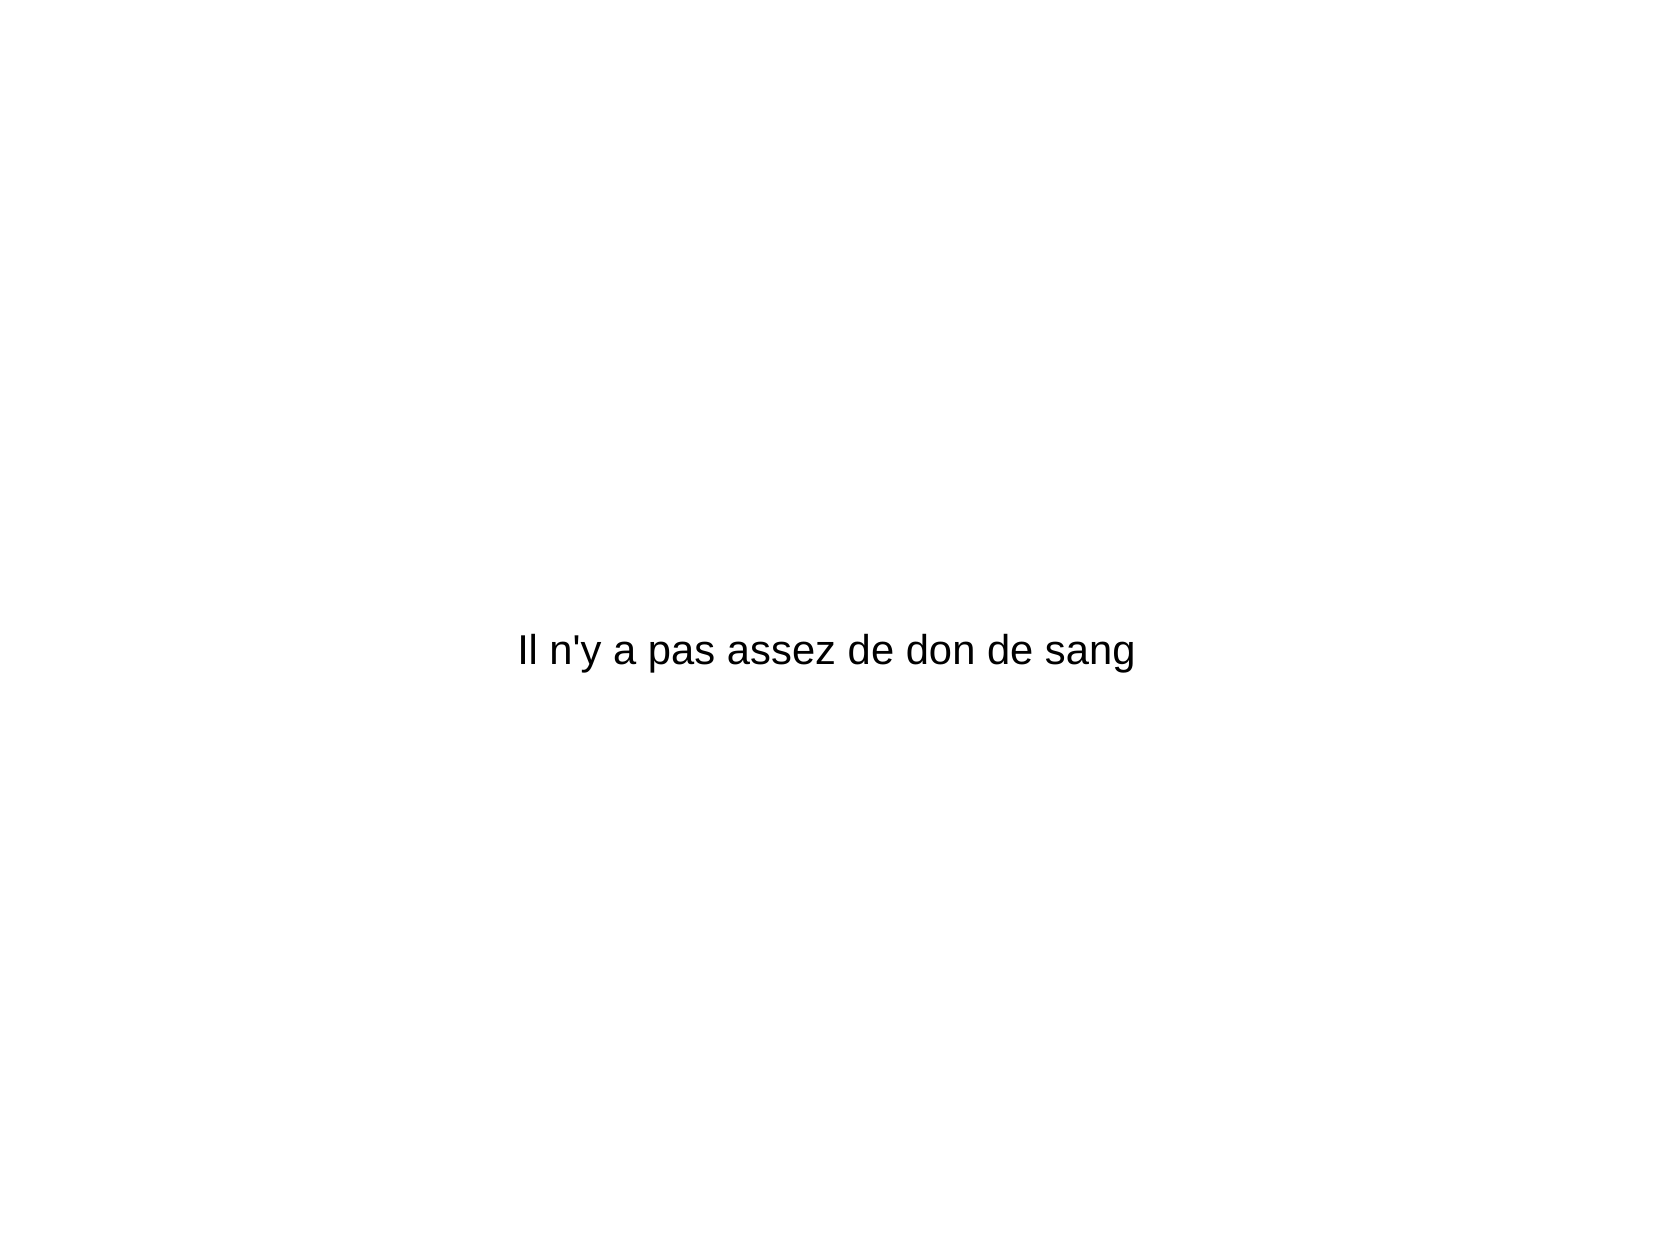

#
Il n'y a pas assez de don de sang